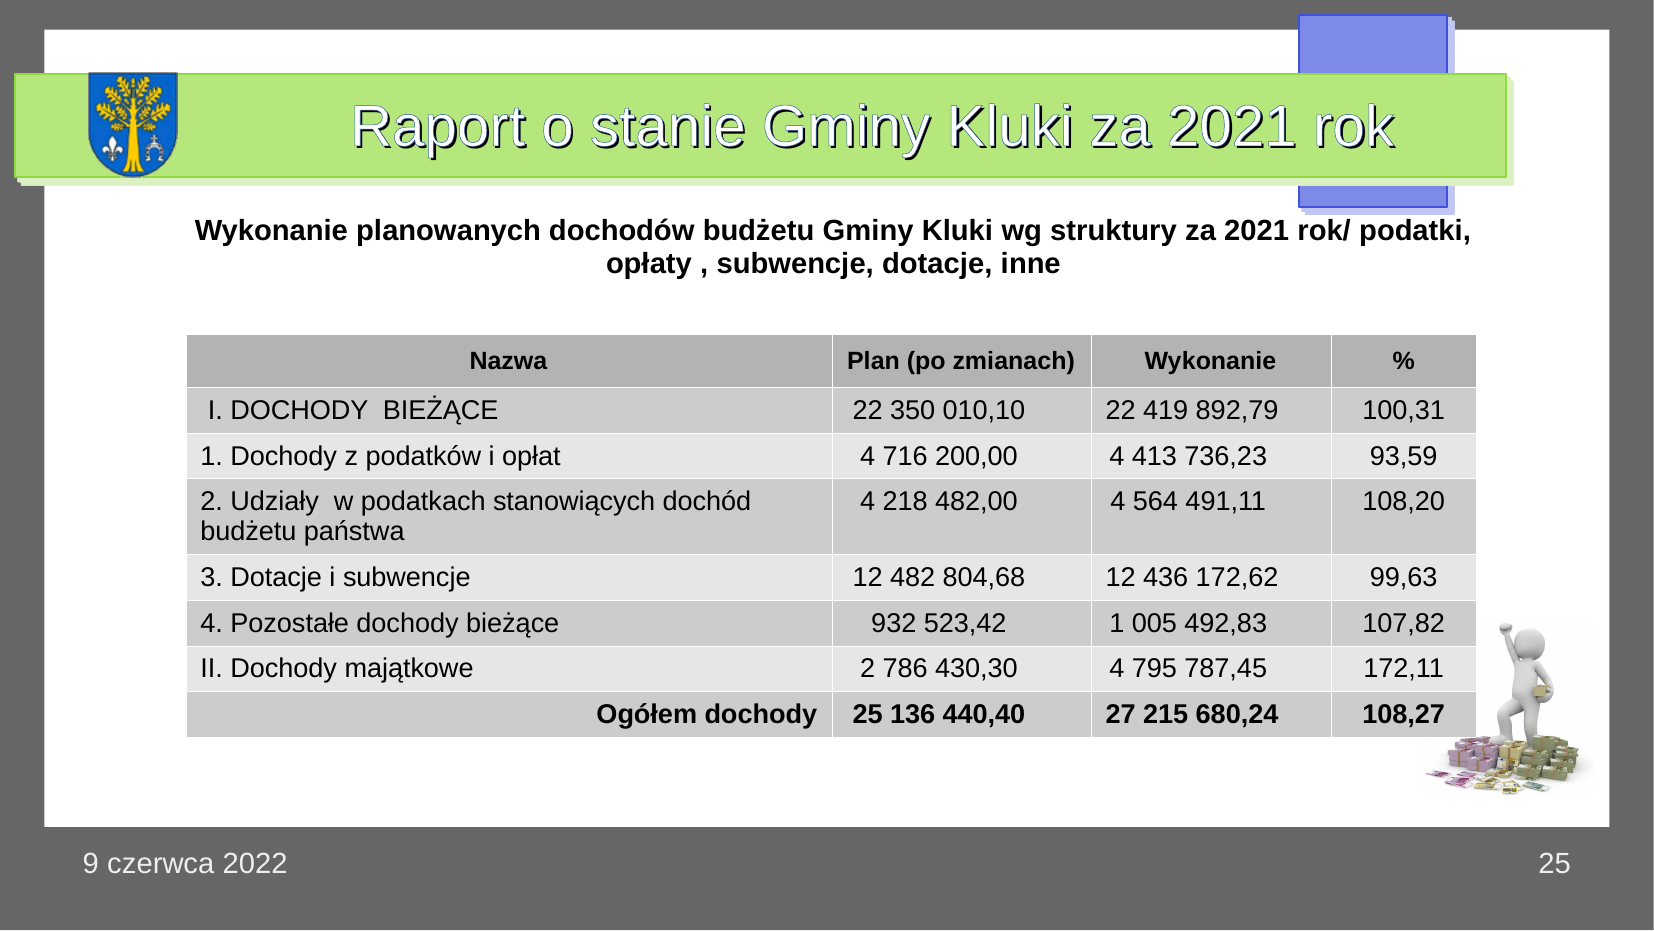

# Raport o stanie Gminy Kluki za 2021 rok
Wykonanie planowanych dochodów budżetu Gminy Kluki wg struktury za 2021 rok/ podatki, opłaty , subwencje, dotacje, inne
| Nazwa | Plan (po zmianach) | Wykonanie | % |
| --- | --- | --- | --- |
| I. DOCHODY BIEŻĄCE | 22 350 010,10 | 22 419 892,79 | 100,31 |
| 1. Dochody z podatków i opłat | 4 716 200,00 | 4 413 736,23 | 93,59 |
| 2. Udziały w podatkach stanowiących dochód budżetu państwa | 4 218 482,00 | 4 564 491,11 | 108,20 |
| 3. Dotacje i subwencje | 12 482 804,68 | 12 436 172,62 | 99,63 |
| 4. Pozostałe dochody bieżące | 932 523,42 | 1 005 492,83 | 107,82 |
| II. Dochody majątkowe | 2 786 430,30 | 4 795 787,45 | 172,11 |
| Ogółem dochody | 25 136 440,40 | 27 215 680,24 | 108,27 |
9 czerwca 2022
25